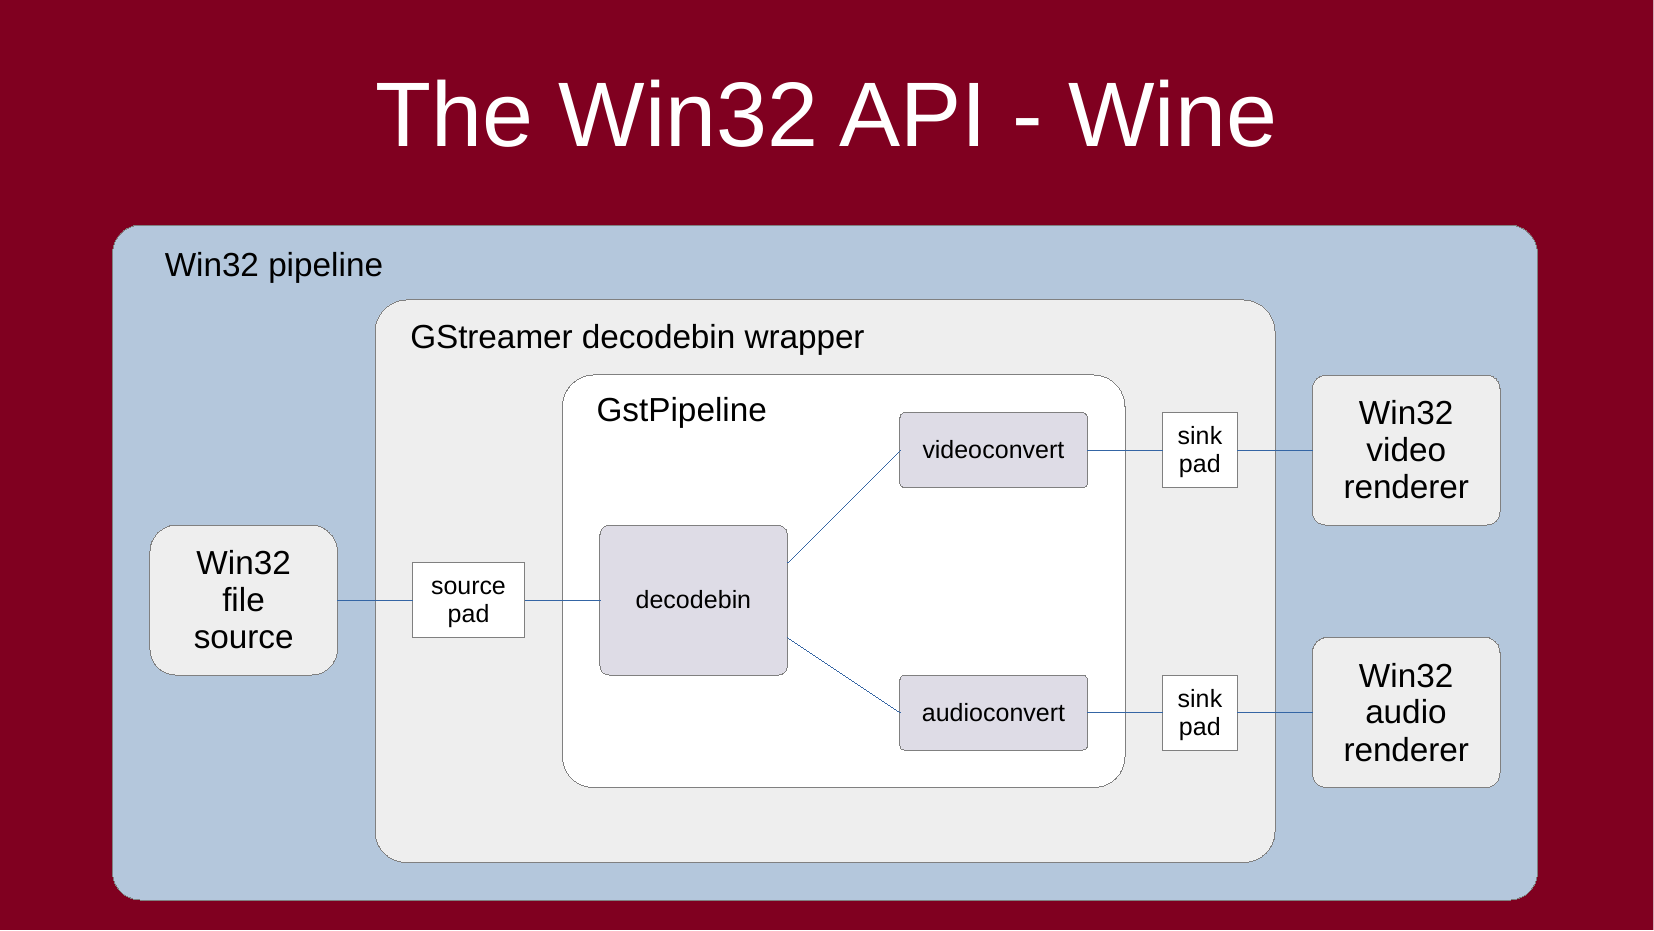

# The Win32 API - Wine
Win32 pipeline
GStreamer decodebin wrapper
Win32 video renderer
GstPipeline
videoconvert
sink pad
Win32 file source
decodebin
source pad
Win32 audio renderer
audioconvert
sink pad